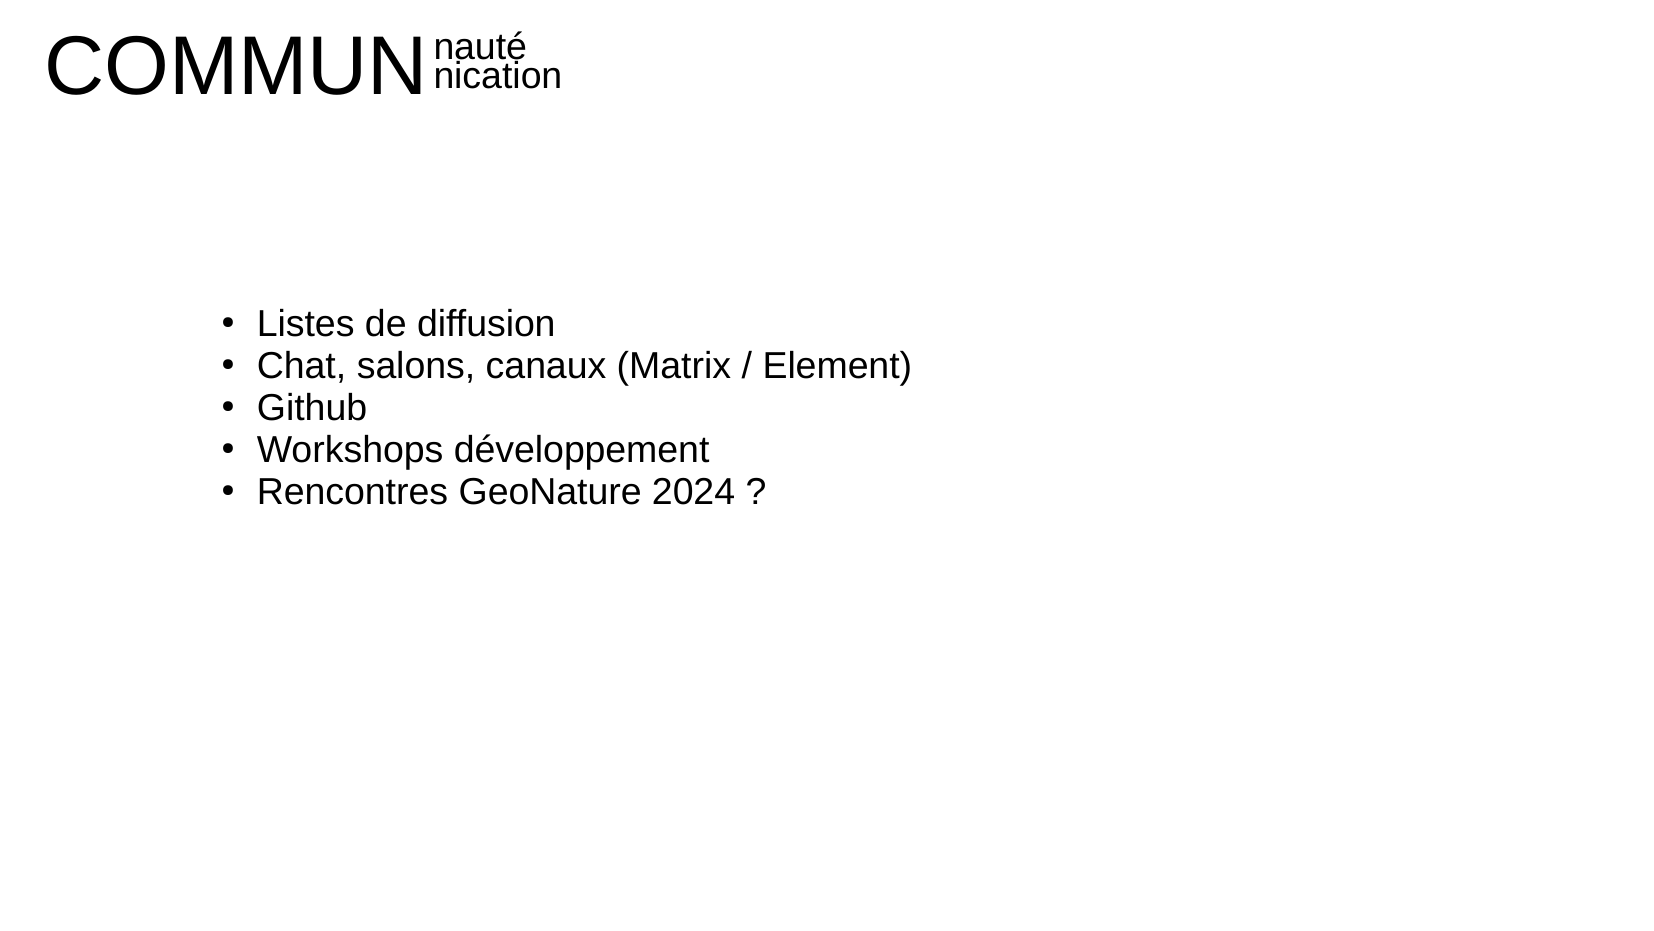

COMMUN
nauté
nication
Listes de diffusion
Chat, salons, canaux (Matrix / Element)
Github
Workshops développement
Rencontres GeoNature 2024 ?